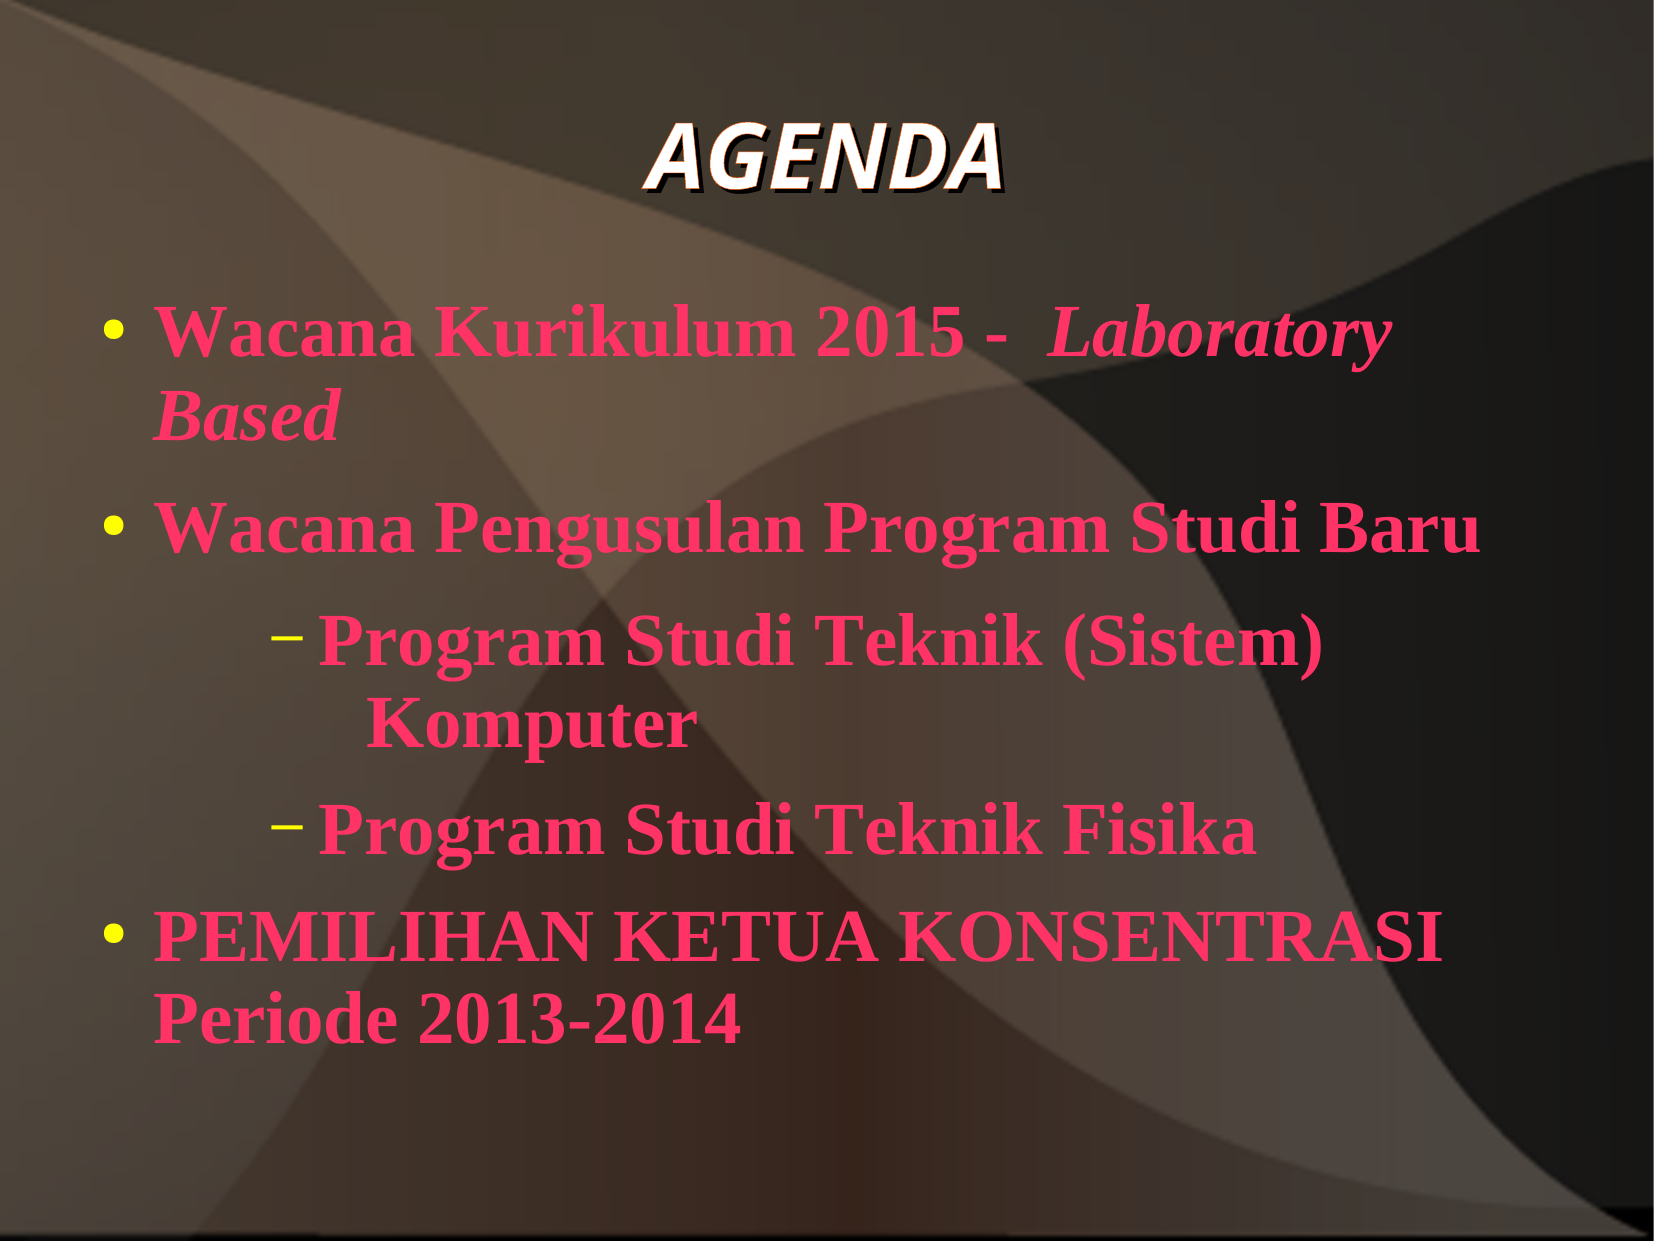

# AGENDA
Wacana Kurikulum 2015 - Laboratory Based
Wacana Pengusulan Program Studi Baru
Program Studi Teknik (Sistem) Komputer
Program Studi Teknik Fisika
PEMILIHAN KETUA KONSENTRASI Periode 2013-2014